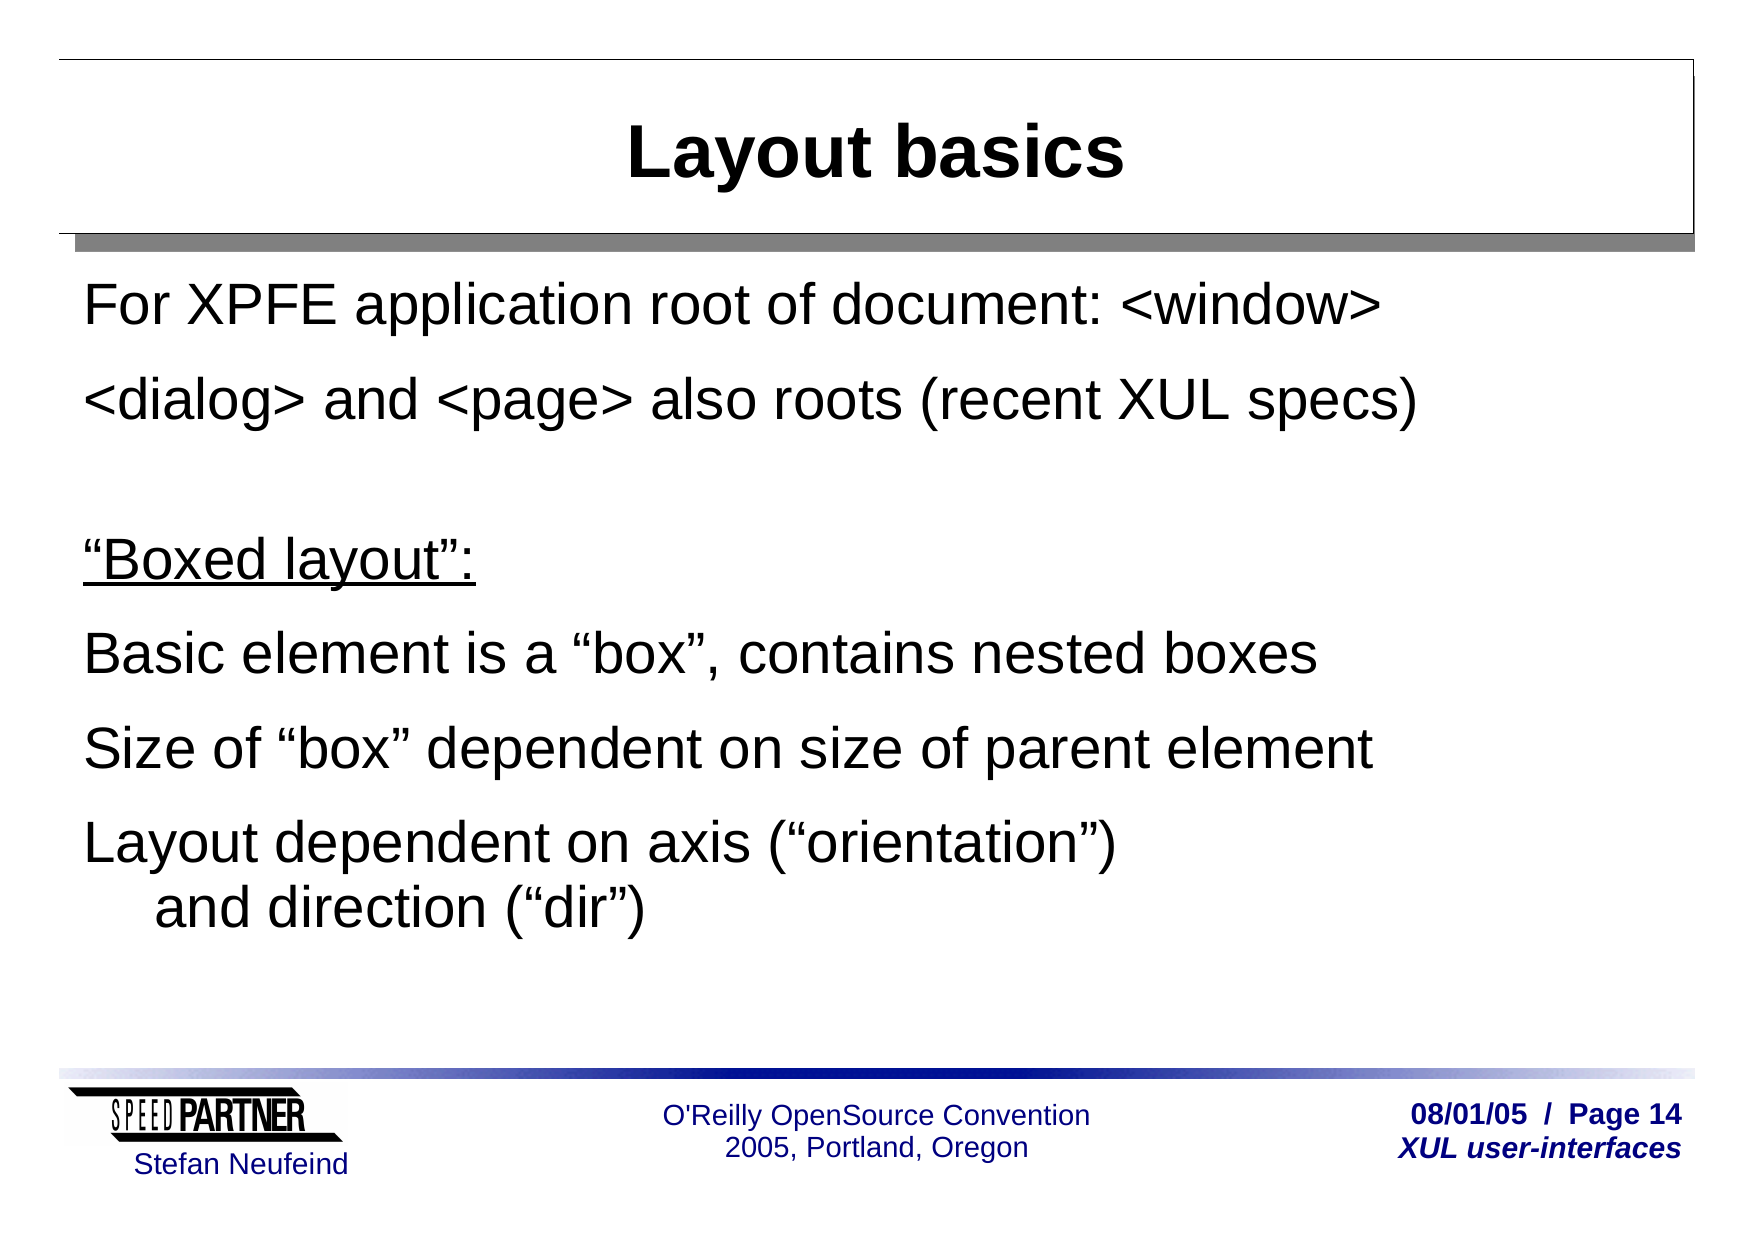

# Layout basics
For XPFE application root of document: <window>
<dialog> and <page> also roots (recent XUL specs)
“Boxed layout”:
Basic element is a “box”, contains nested boxes
Size of “box” dependent on size of parent element
Layout dependent on axis (“orientation”)
and direction (“dir”)